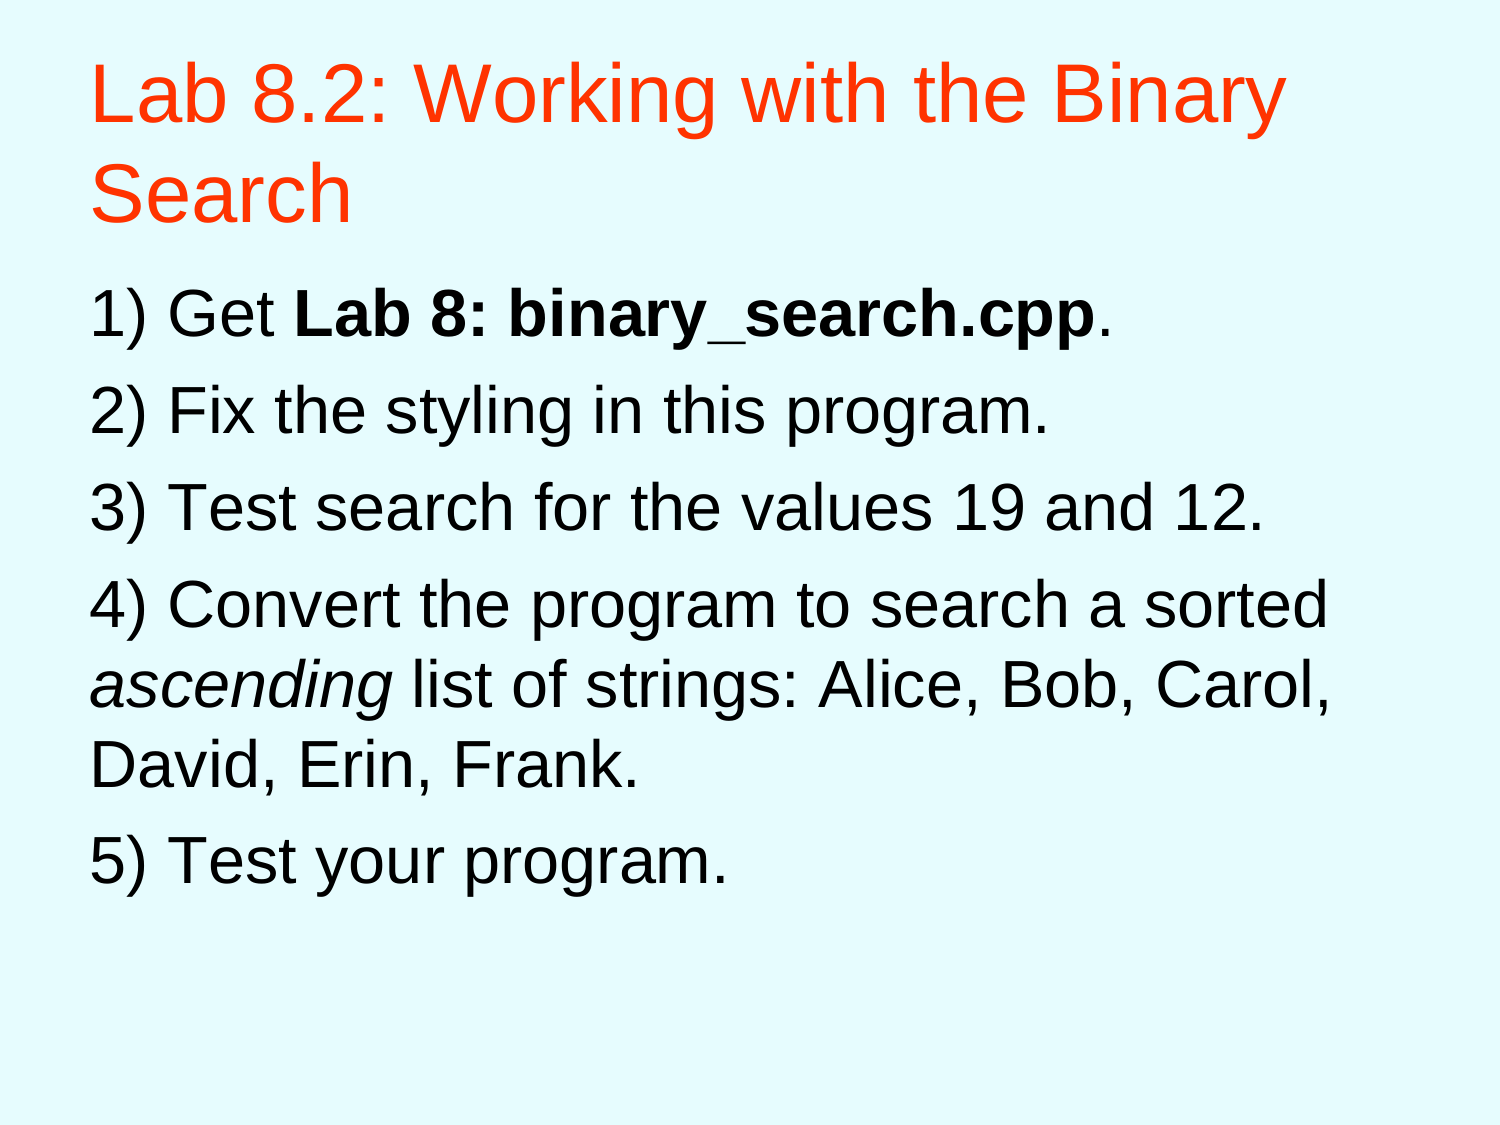

# Lab 8.2: Working with the Binary Search
 Get Lab 8: binary_search.cpp.
 Fix the styling in this program.
 Test search for the values 19 and 12.
 Convert the program to search a sorted ascending list of strings: Alice, Bob, Carol, David, Erin, Frank.
 Test your program.